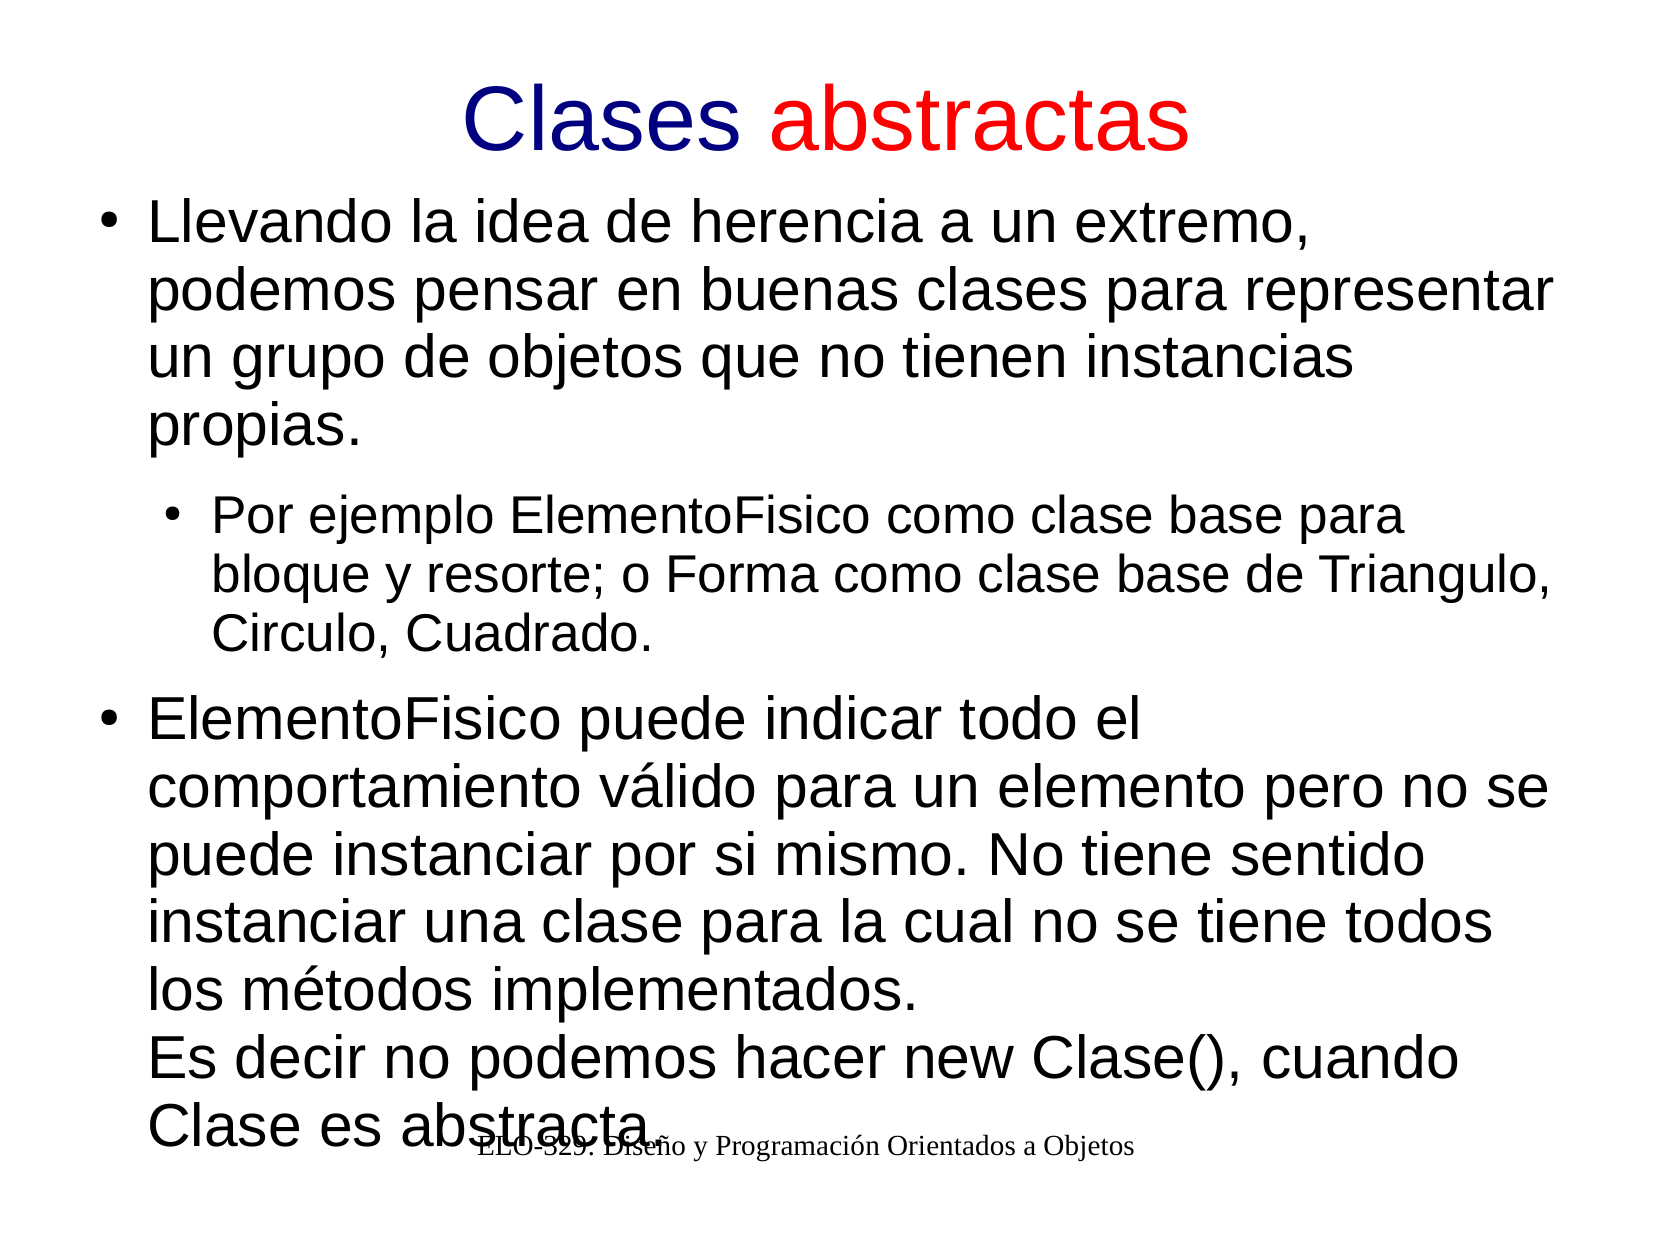

# Clases abstractas
Llevando la idea de herencia a un extremo, podemos pensar en buenas clases para representar un grupo de objetos que no tienen instancias propias.
Por ejemplo ElementoFisico como clase base para bloque y resorte; o Forma como clase base de Triangulo, Circulo, Cuadrado.
ElementoFisico puede indicar todo el comportamiento válido para un elemento pero no se puede instanciar por si mismo. No tiene sentido instanciar una clase para la cual no se tiene todos los métodos implementados.
Es decir no podemos hacer new Clase(), cuando Clase es abstracta.